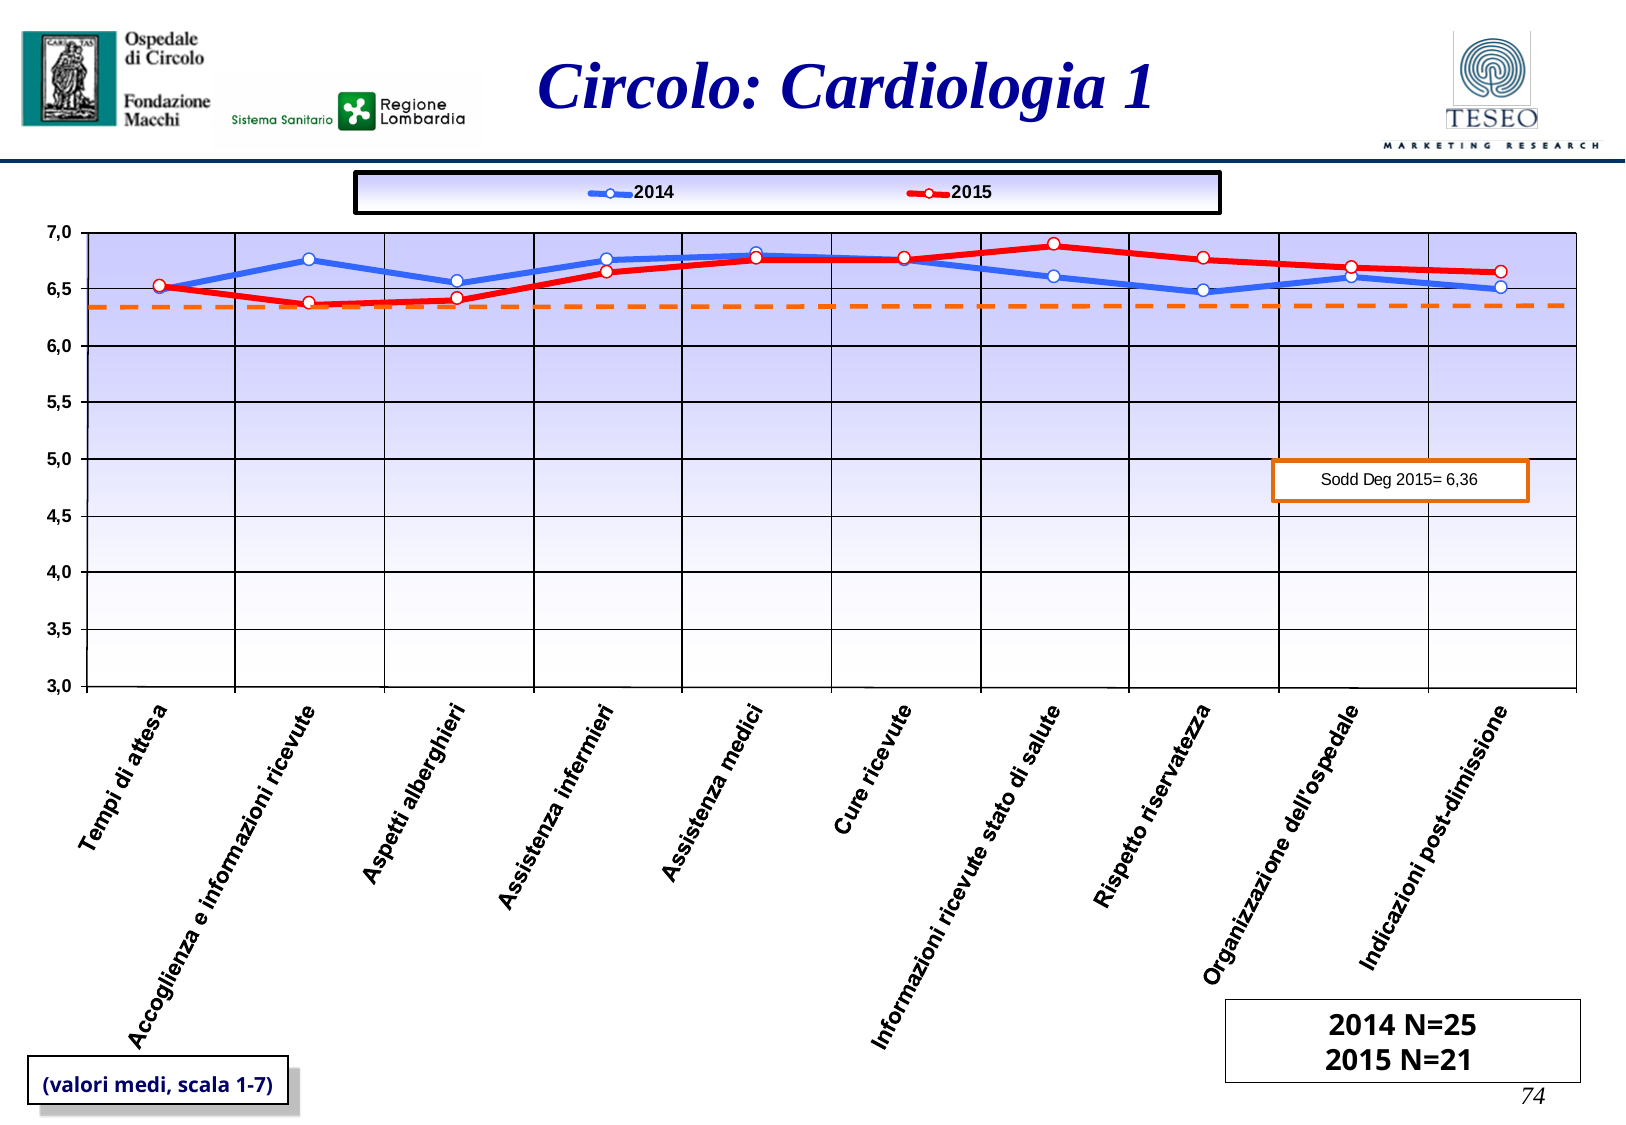

Circolo: Cardiologia 1
2014 N=25
2015 N=21
(valori medi, scala 1-7)